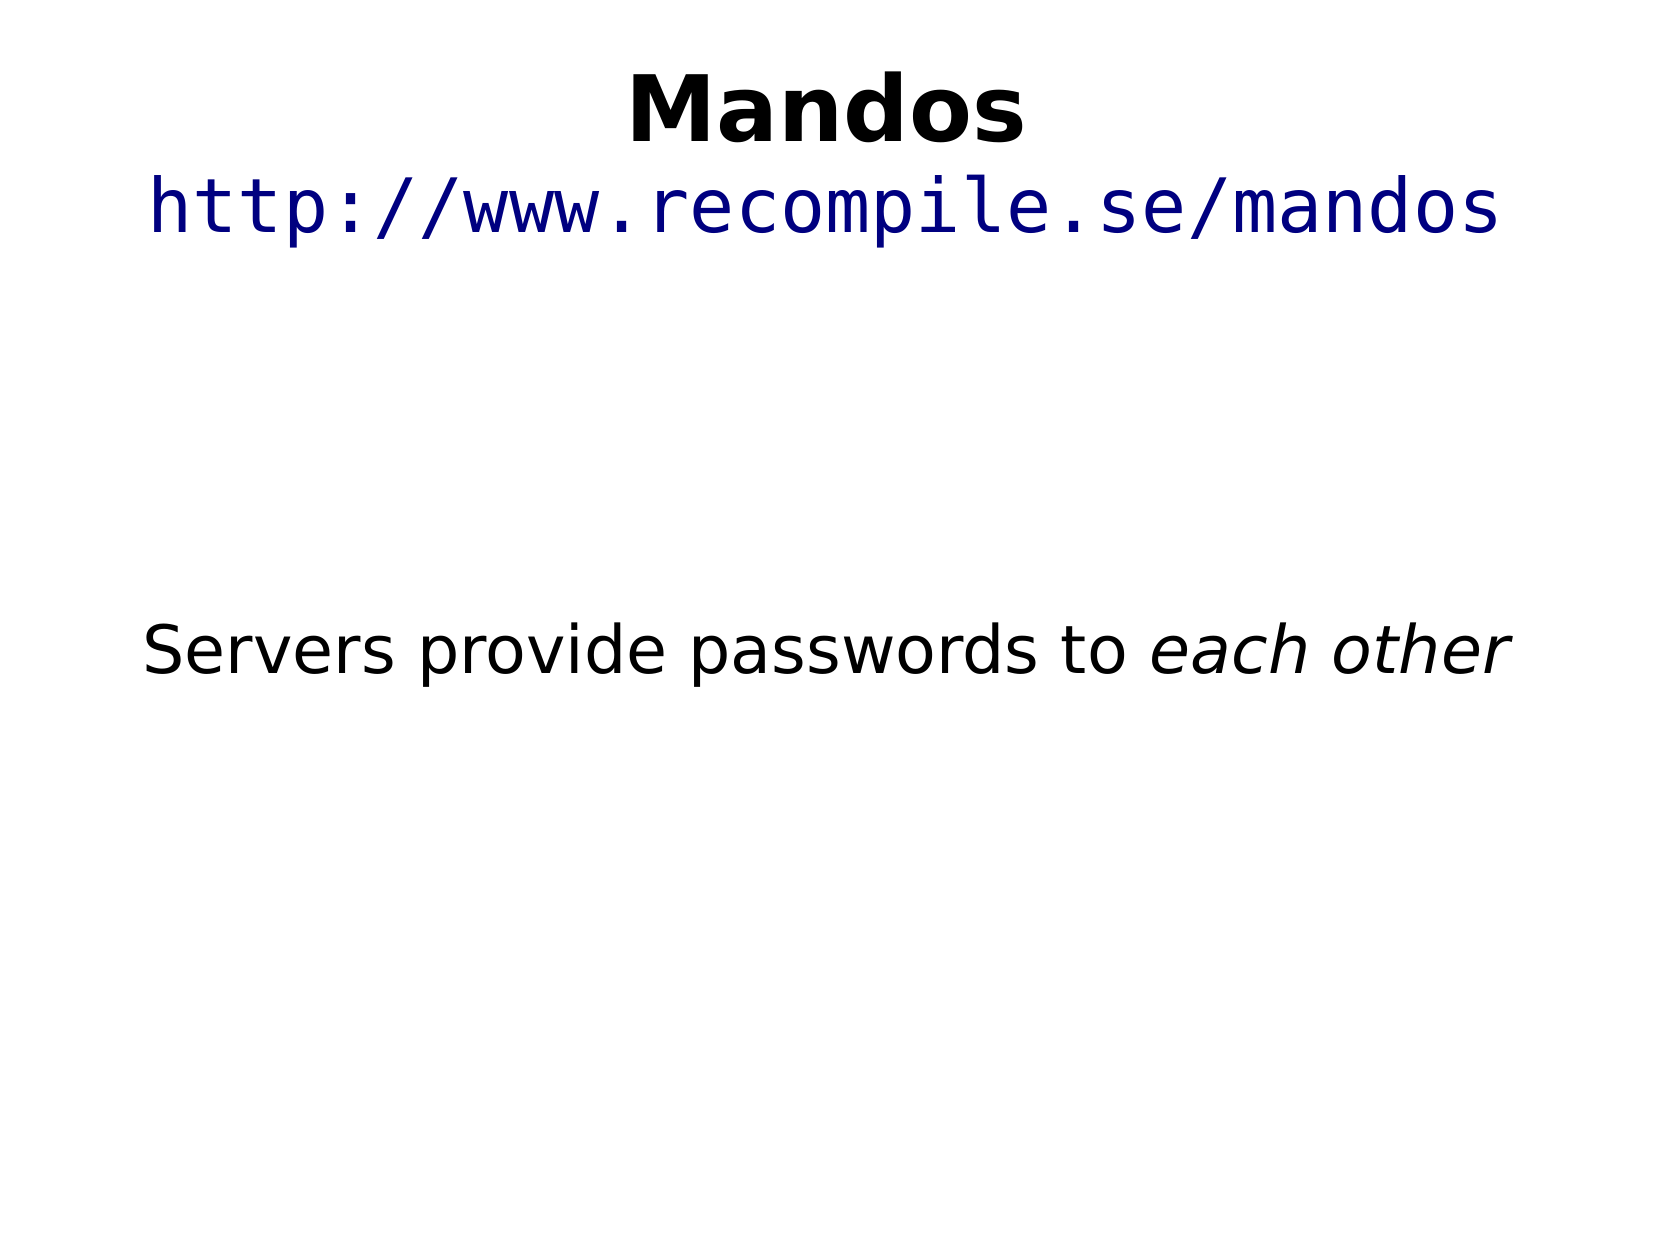

# Mandos http://www.recompile.se/mandos
Servers provide passwords to each other